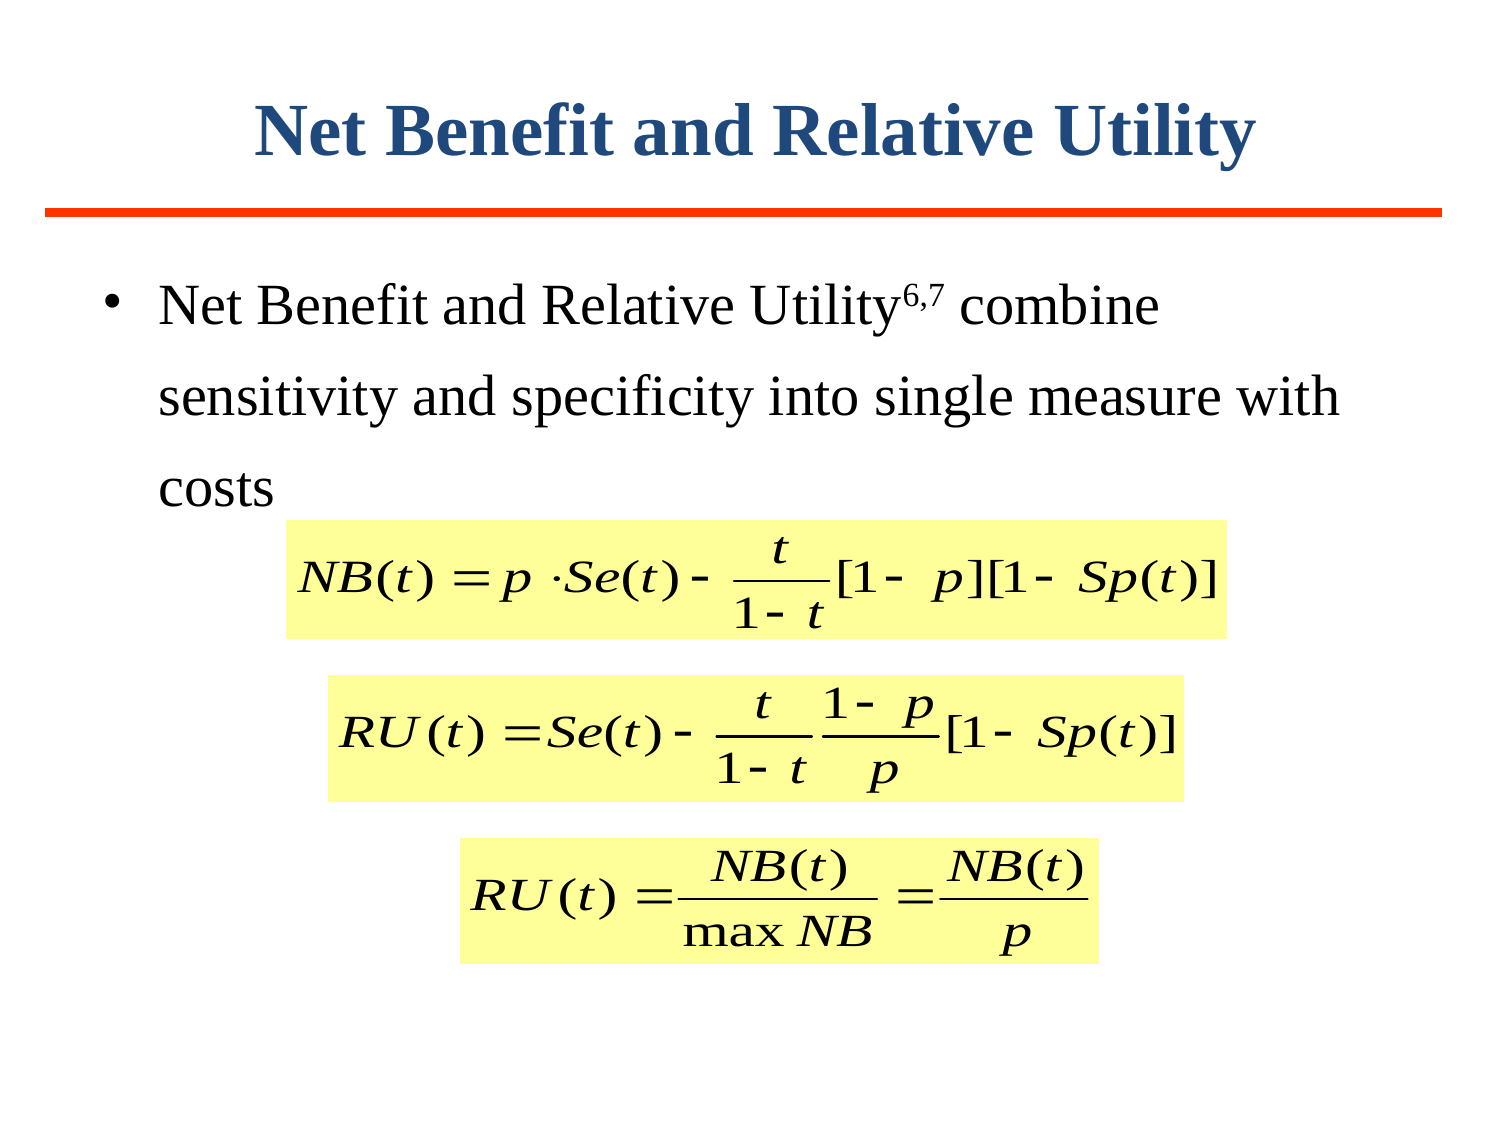

Net Benefit and Relative Utility
Net Benefit and Relative Utility6,7 combine sensitivity and specificity into single measure with costs